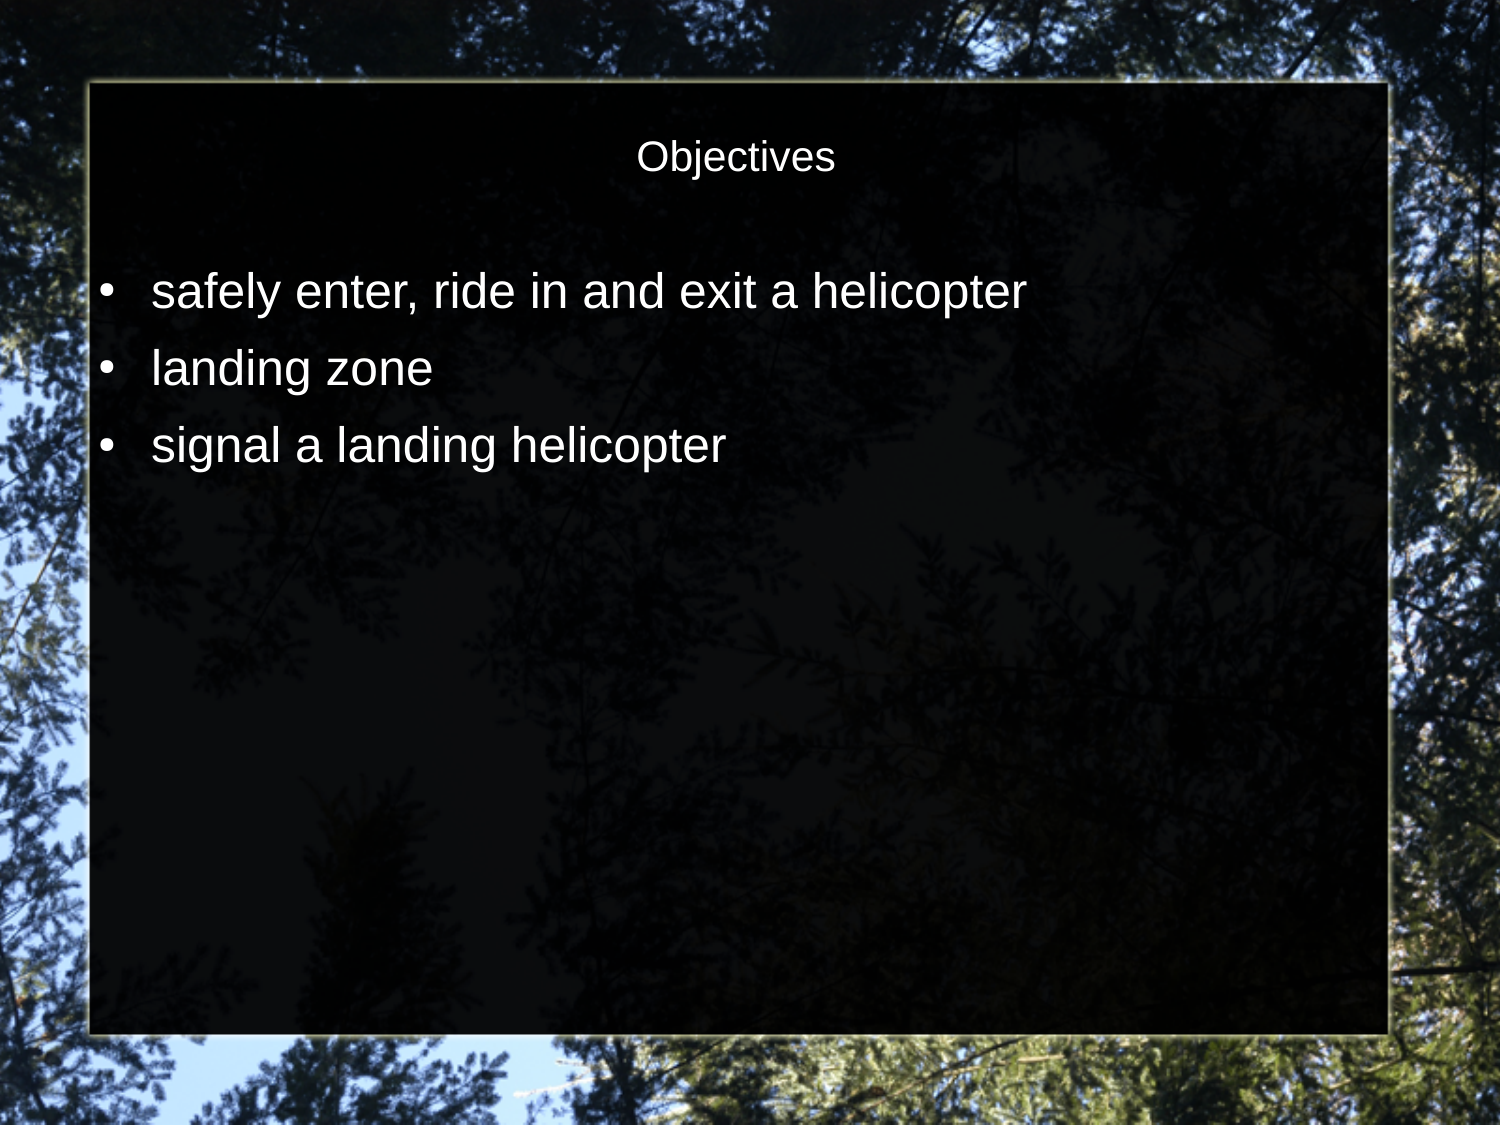

# Objectives
safely enter, ride in and exit a helicopter
landing zone
signal a landing helicopter